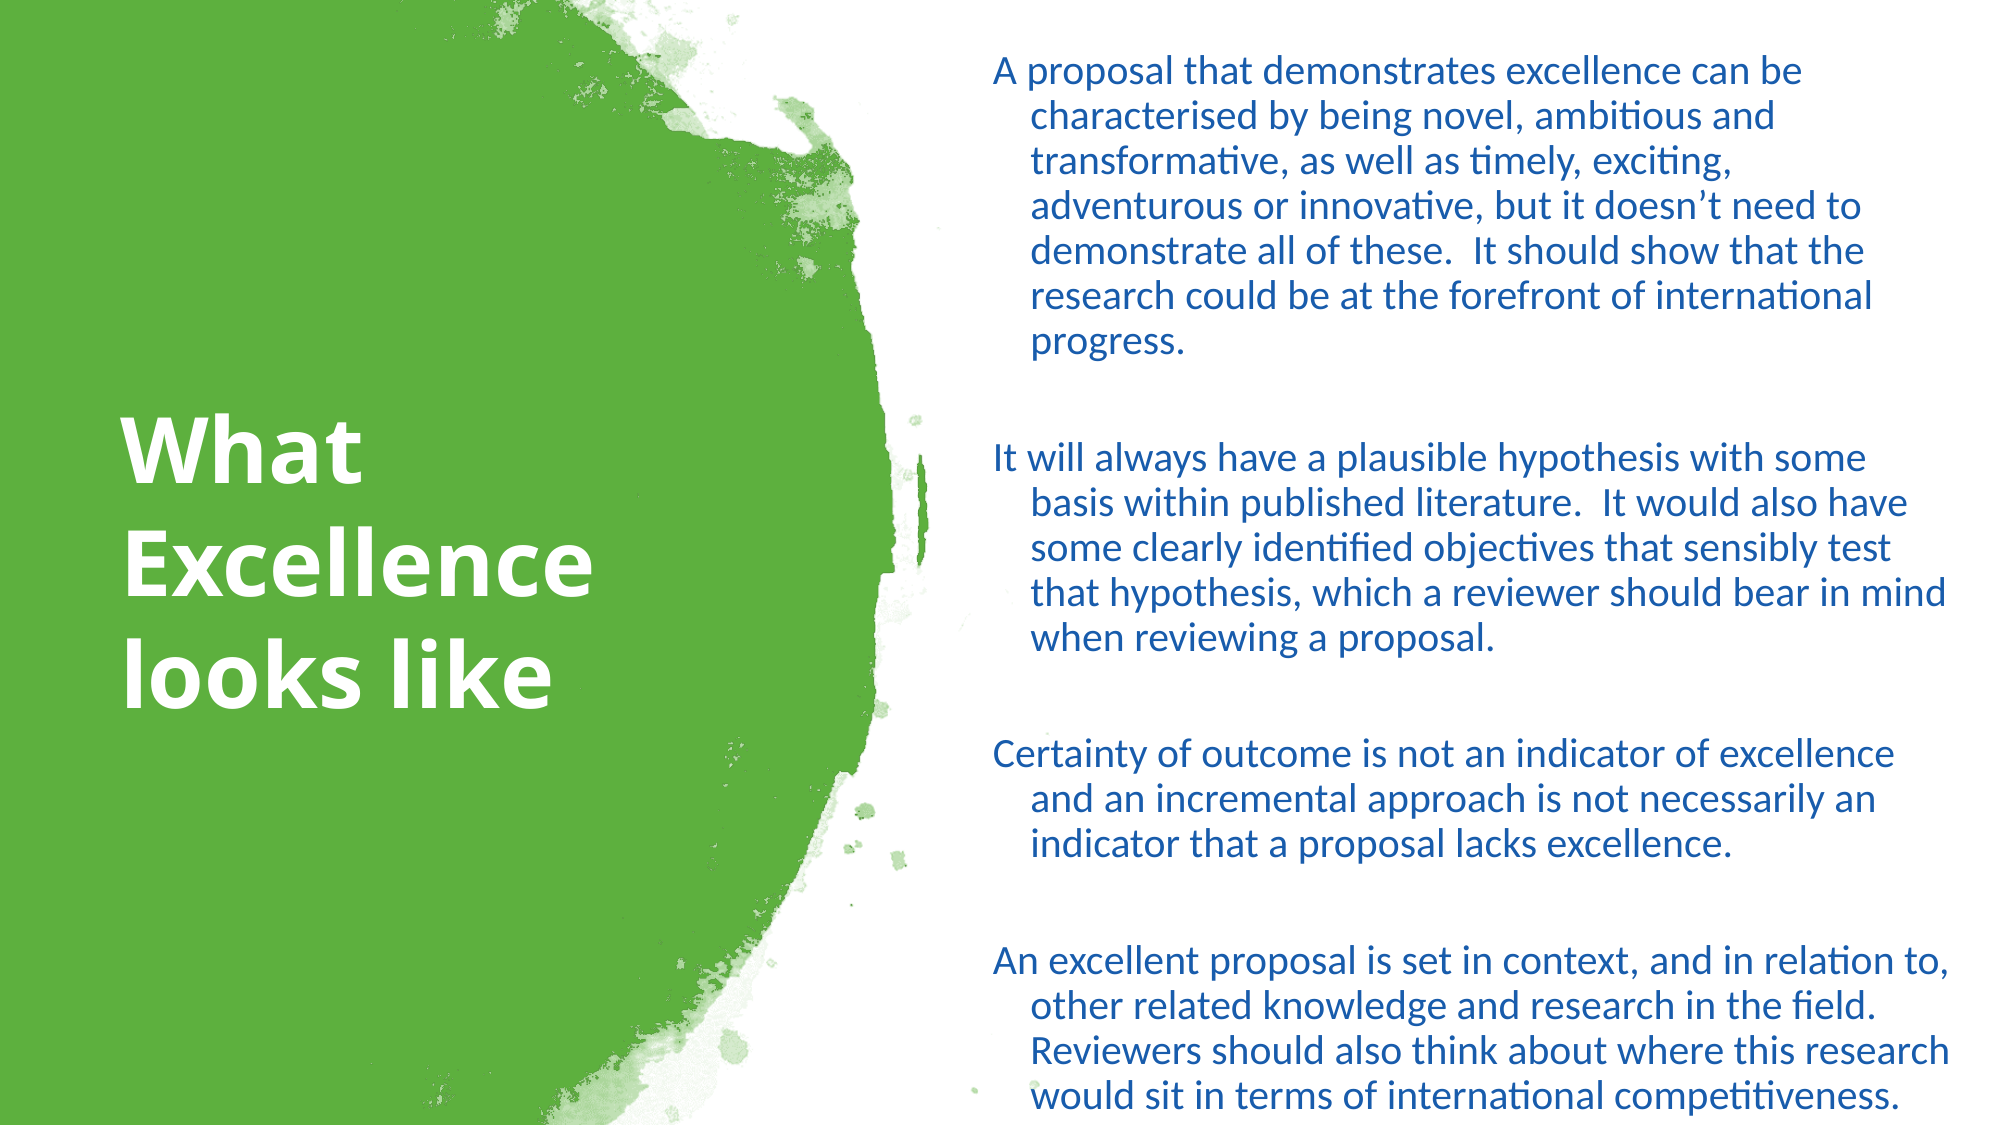

A proposal that demonstrates excellence can be characterised by being novel, ambitious and transformative, as well as timely, exciting, adventurous or innovative, but it doesn’t need to demonstrate all of these. It should show that the research could be at the forefront of international progress.
It will always have a plausible hypothesis with some basis within published literature. It would also have some clearly identified objectives that sensibly test that hypothesis, which a reviewer should bear in mind when reviewing a proposal.
Certainty of outcome is not an indicator of excellence and an incremental approach is not necessarily an indicator that a proposal lacks excellence.
An excellent proposal is set in context, and in relation to, other related knowledge and research in the field. Reviewers should also think about where this research would sit in terms of international competitiveness.
What Excellence looks like